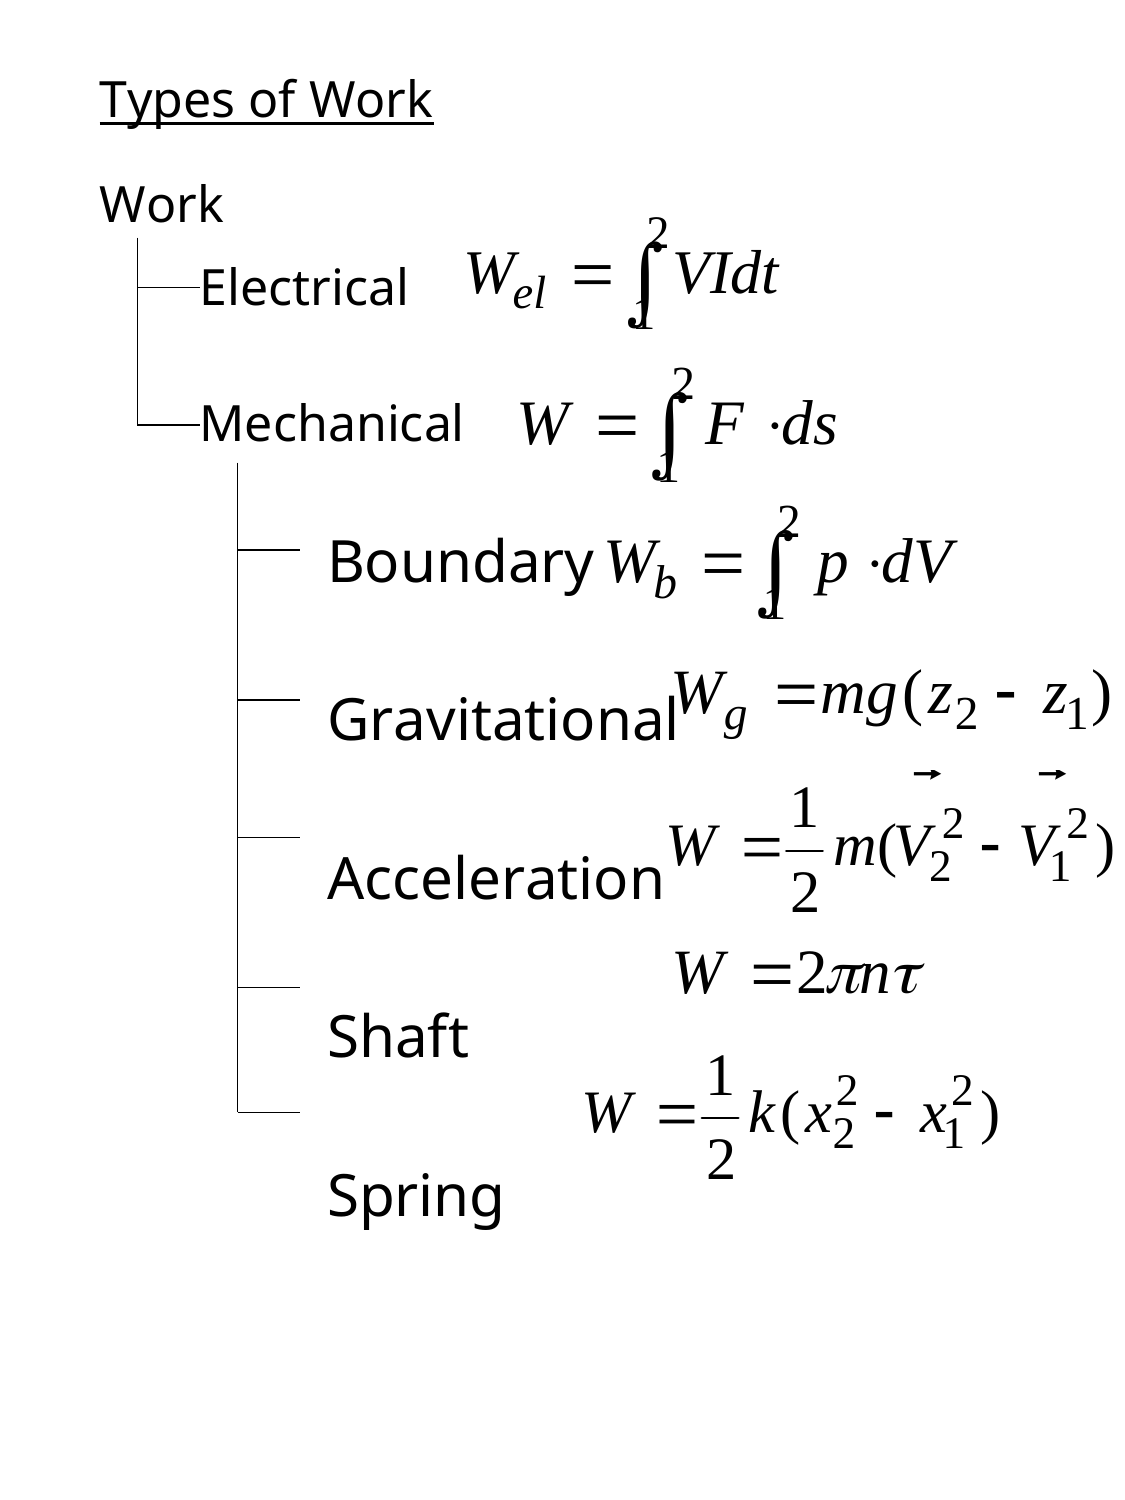

Types of Work
Work
Electrical
Mechanical
Boundary
Gravitational
Acceleration
Shaft
Spring